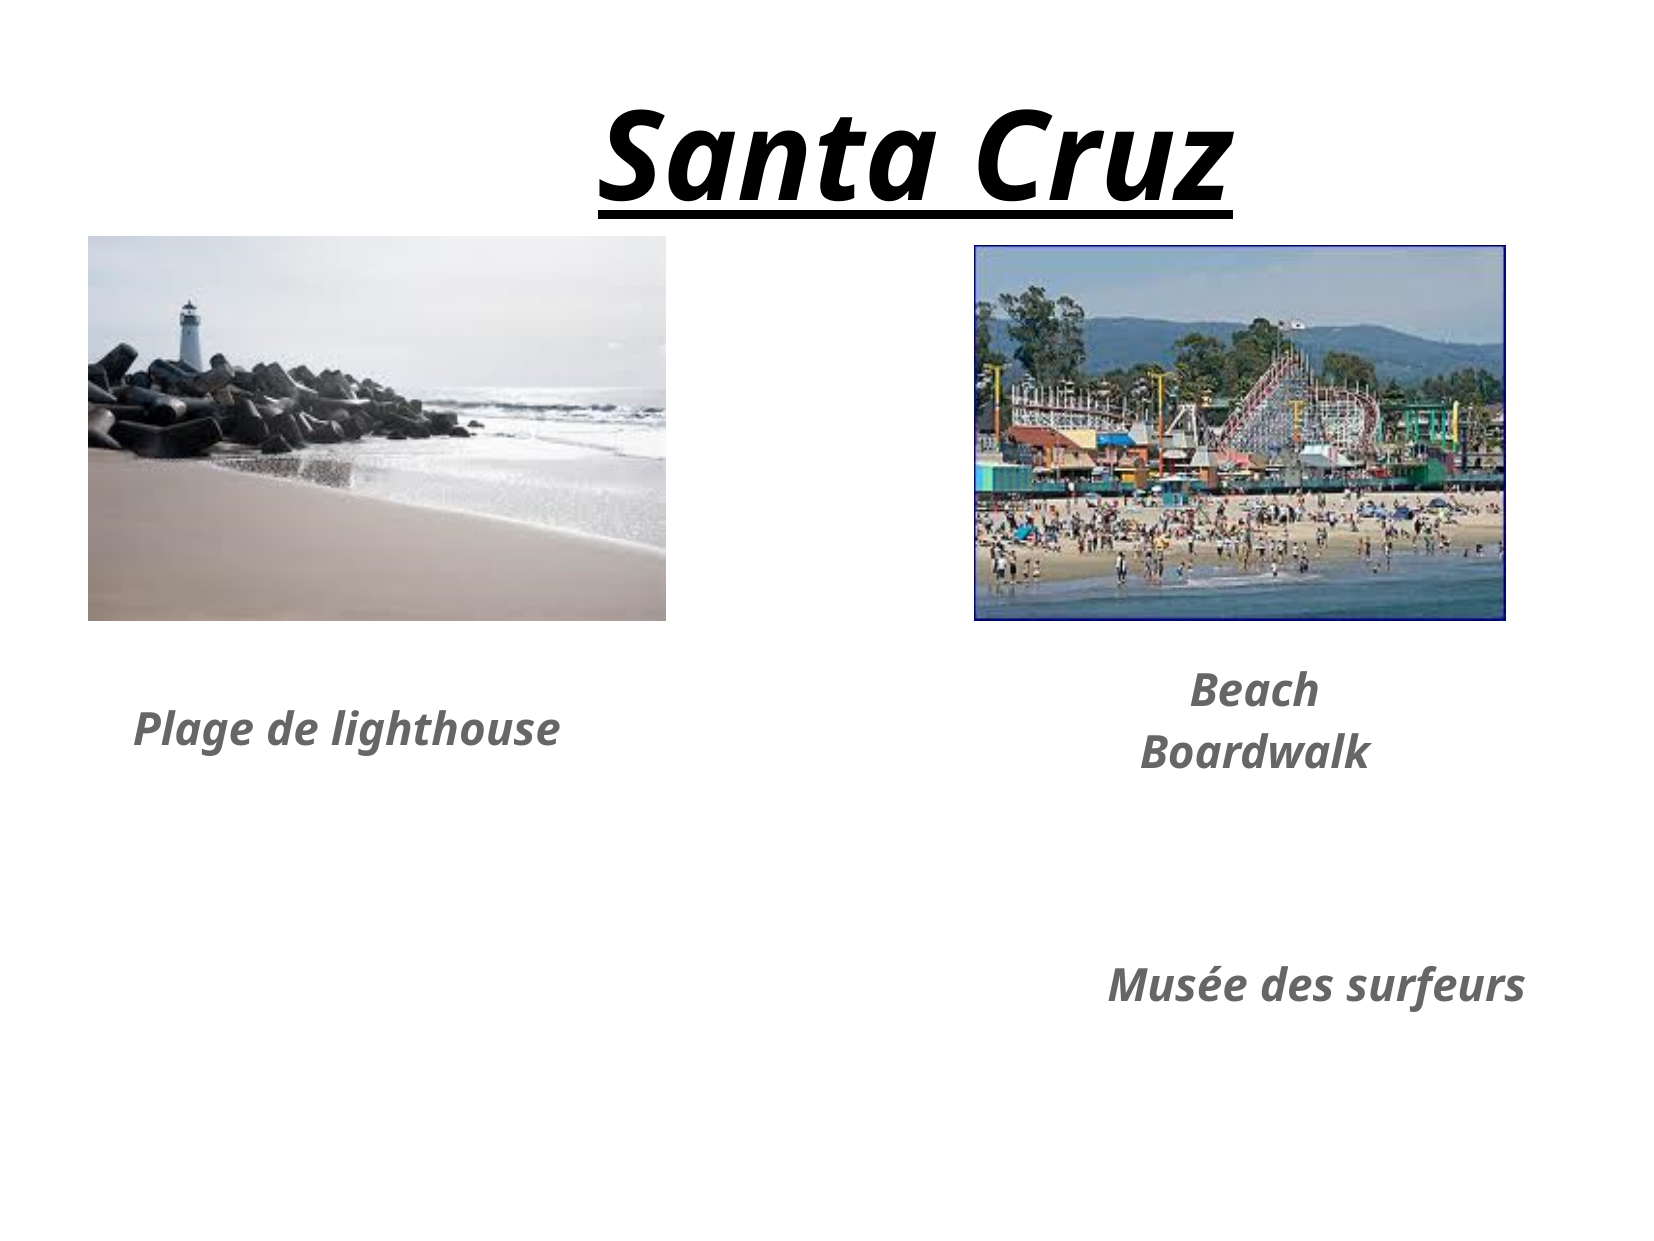

Santa Cruz
Beach Boardwalk
Plage de lighthouse
Musée des surfeurs